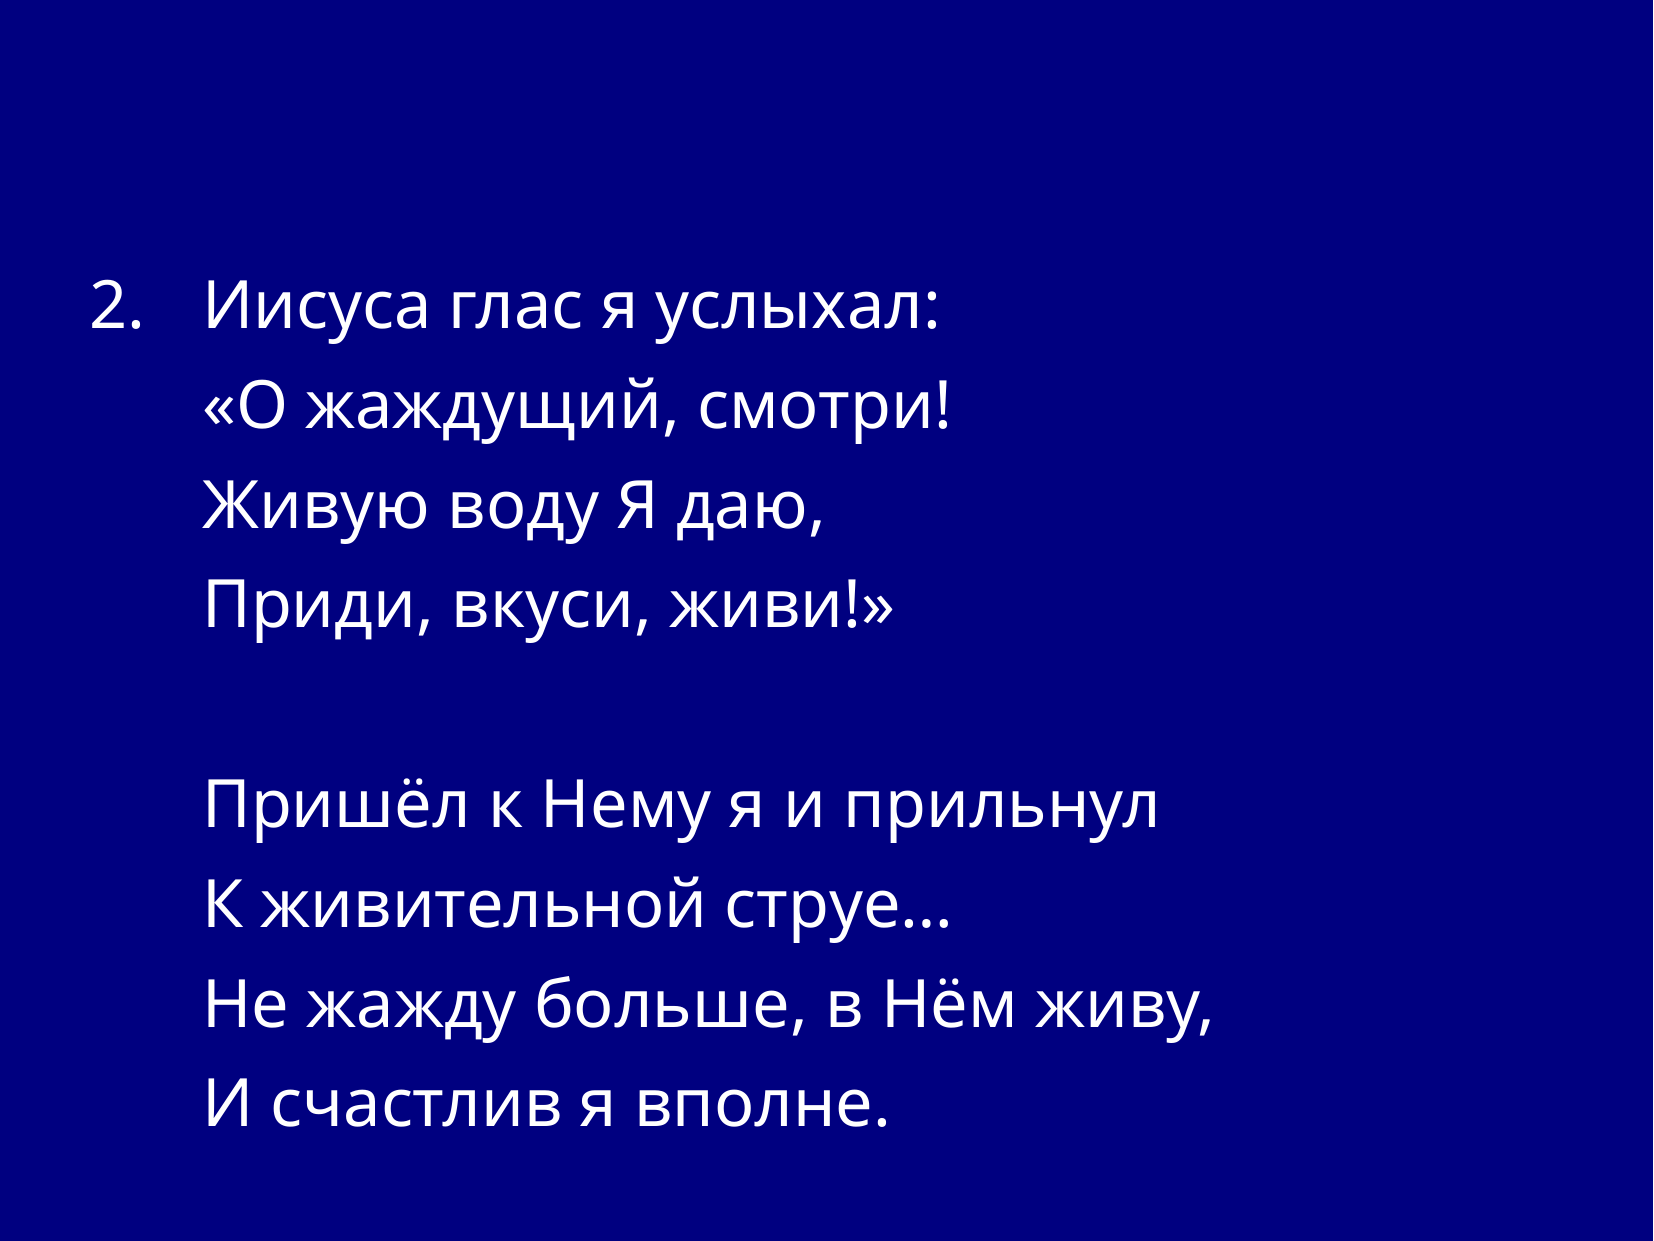

2.	Иисуса глас я услыхал:
	«О жаждущий, смотри!
	Живую воду Я даю,
	Приди, вкуси, живи!»
	Пришёл к Нему я и прильнул
	К живительной струе…
	Не жажду больше, в Нём живу,
	И счастлив я вполне.